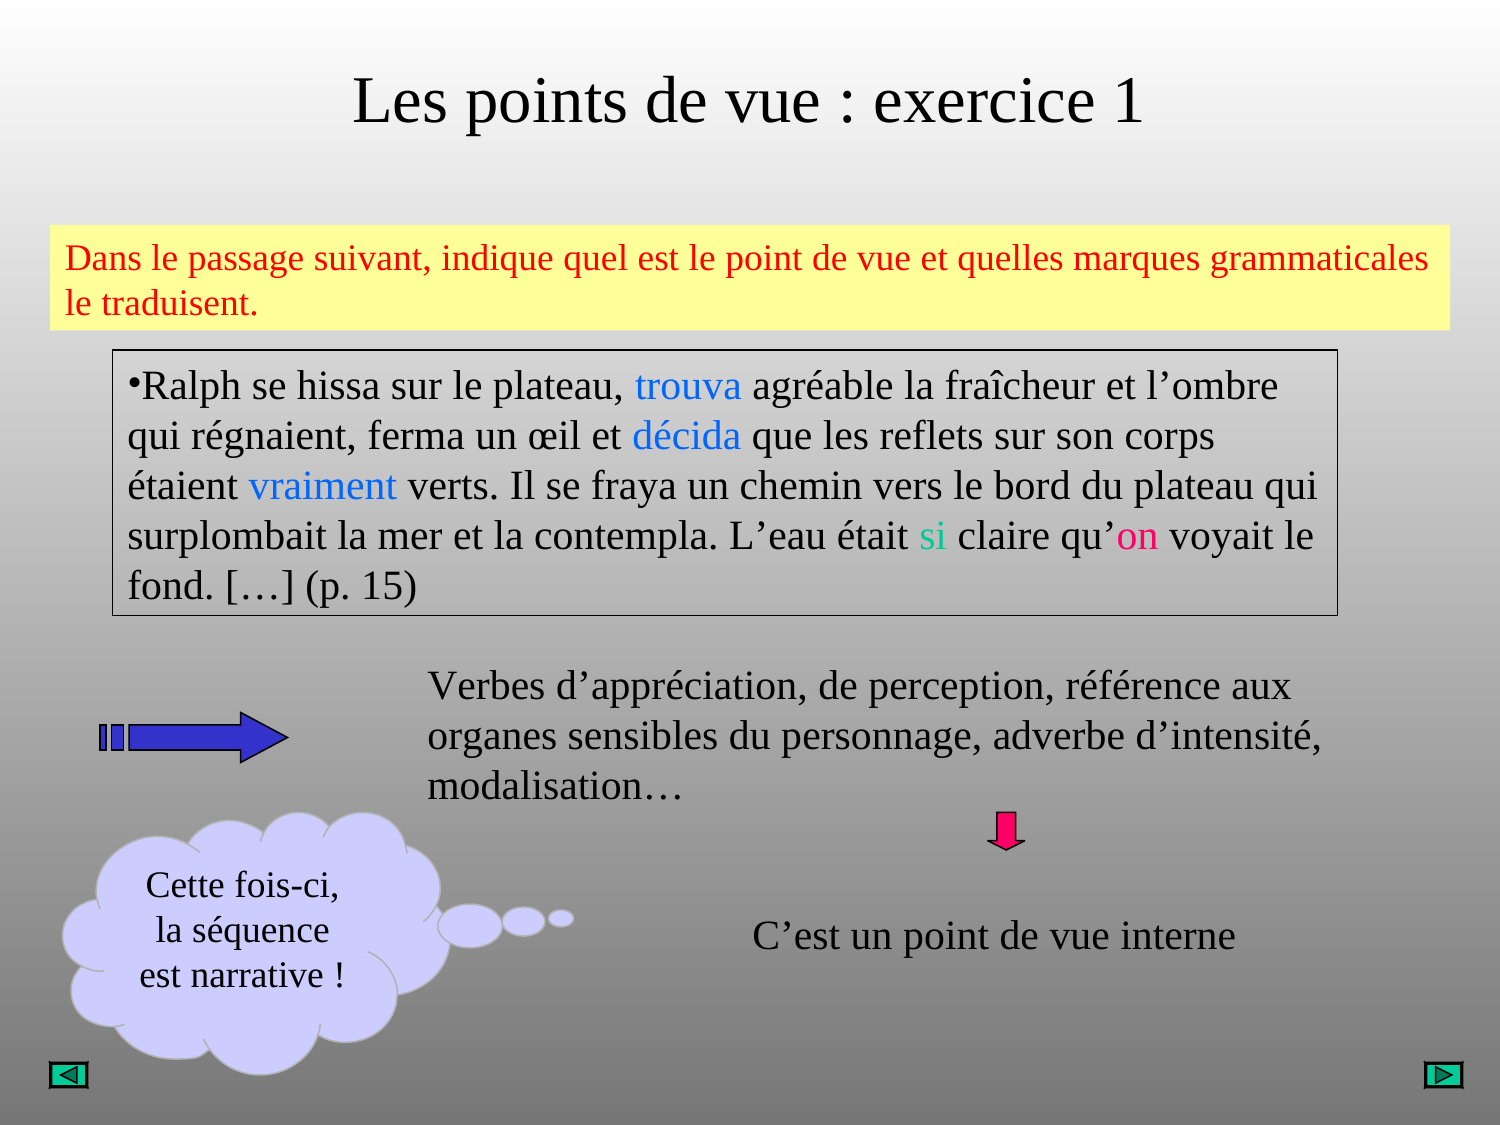

# Les points de vue : exercice 1
Dans le passage suivant, indique quel est le point de vue et quelles marques grammaticales le traduisent.
Ralph se hissa sur le plateau, trouva agréable la fraîcheur et l’ombre qui régnaient, ferma un œil et décida que les reflets sur son corps étaient vraiment verts. Il se fraya un chemin vers le bord du plateau qui surplombait la mer et la contempla. L’eau était si claire qu’on voyait le fond. […] (p. 15)
Verbes d’appréciation, de perception, référence aux organes sensibles du personnage, adverbe d’intensité, modalisation…
Cette fois-ci, la séquence est narrative !
C’est un point de vue interne